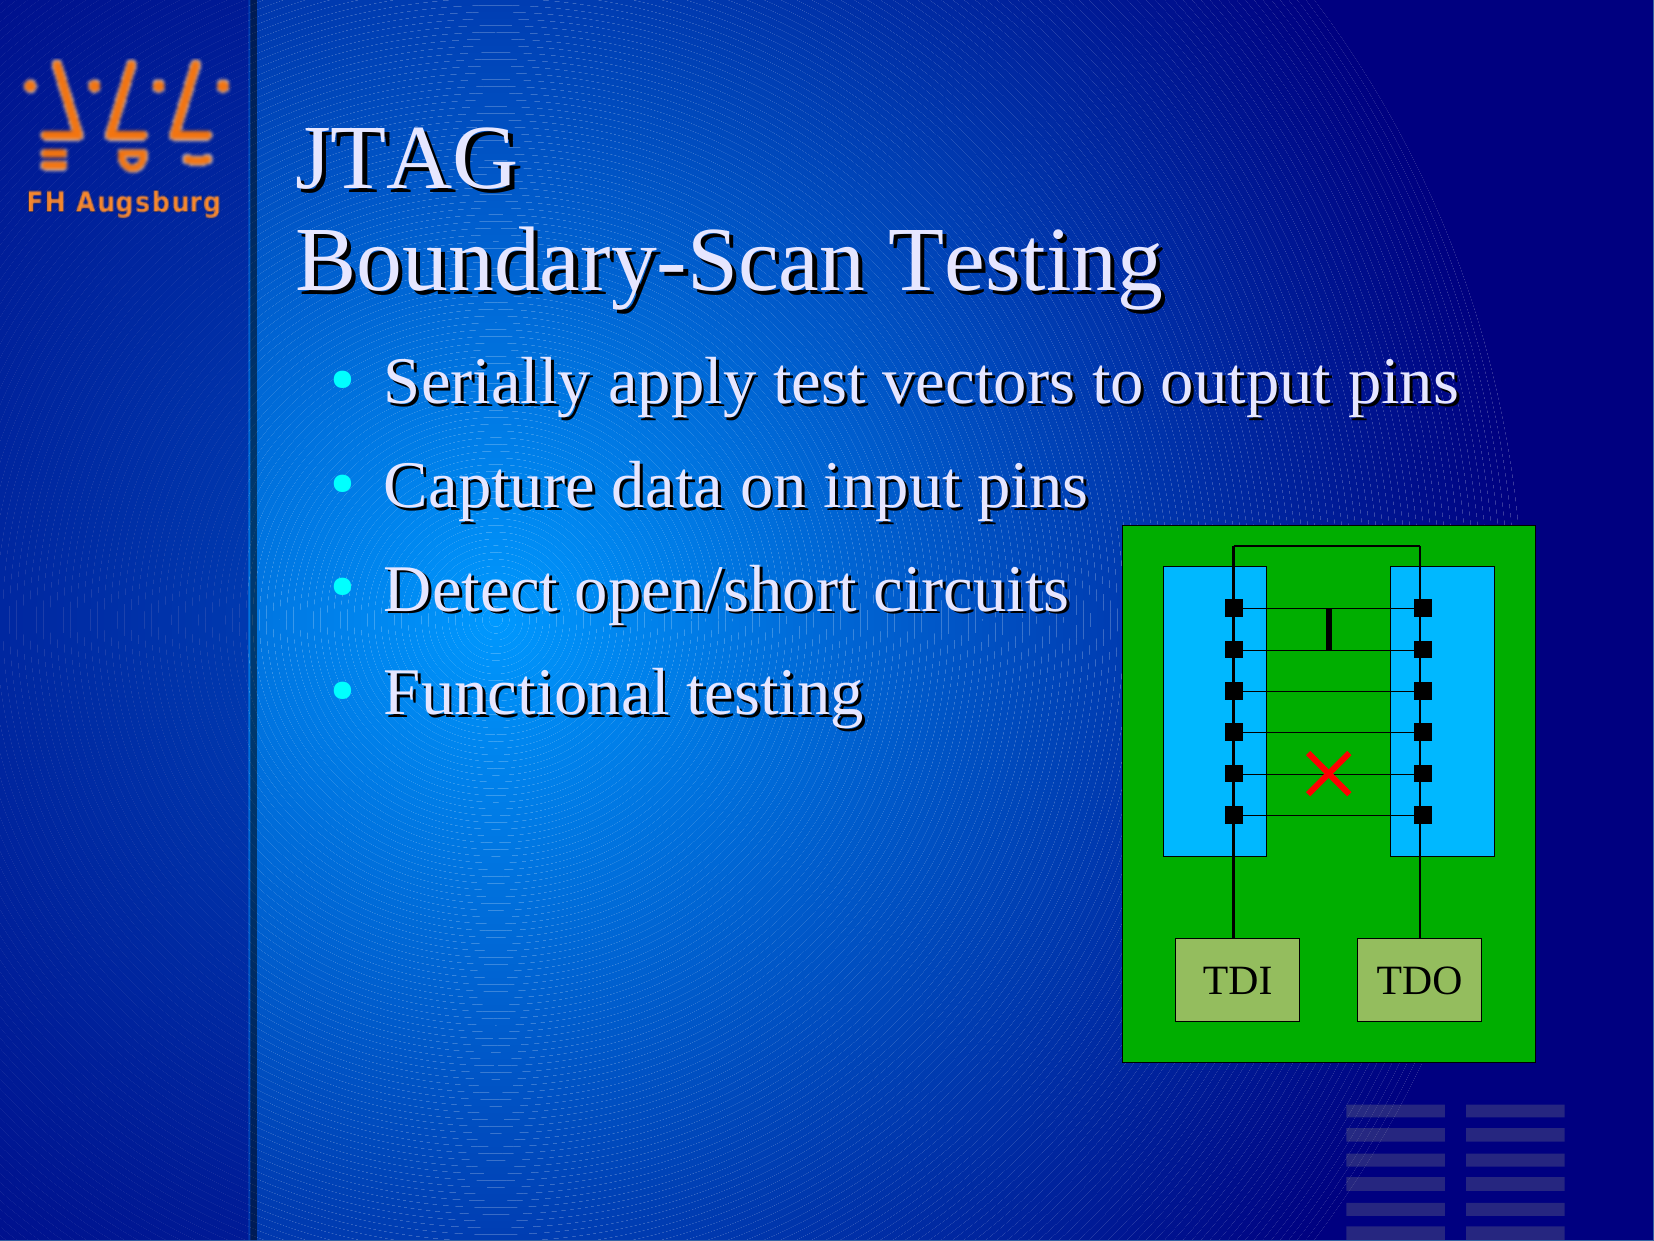

# JTAG Boundary-Scan Testing
Serially apply test vectors to output pins
Capture data on input pins
Detect open/short circuits
Functional testing
TDI
TDO